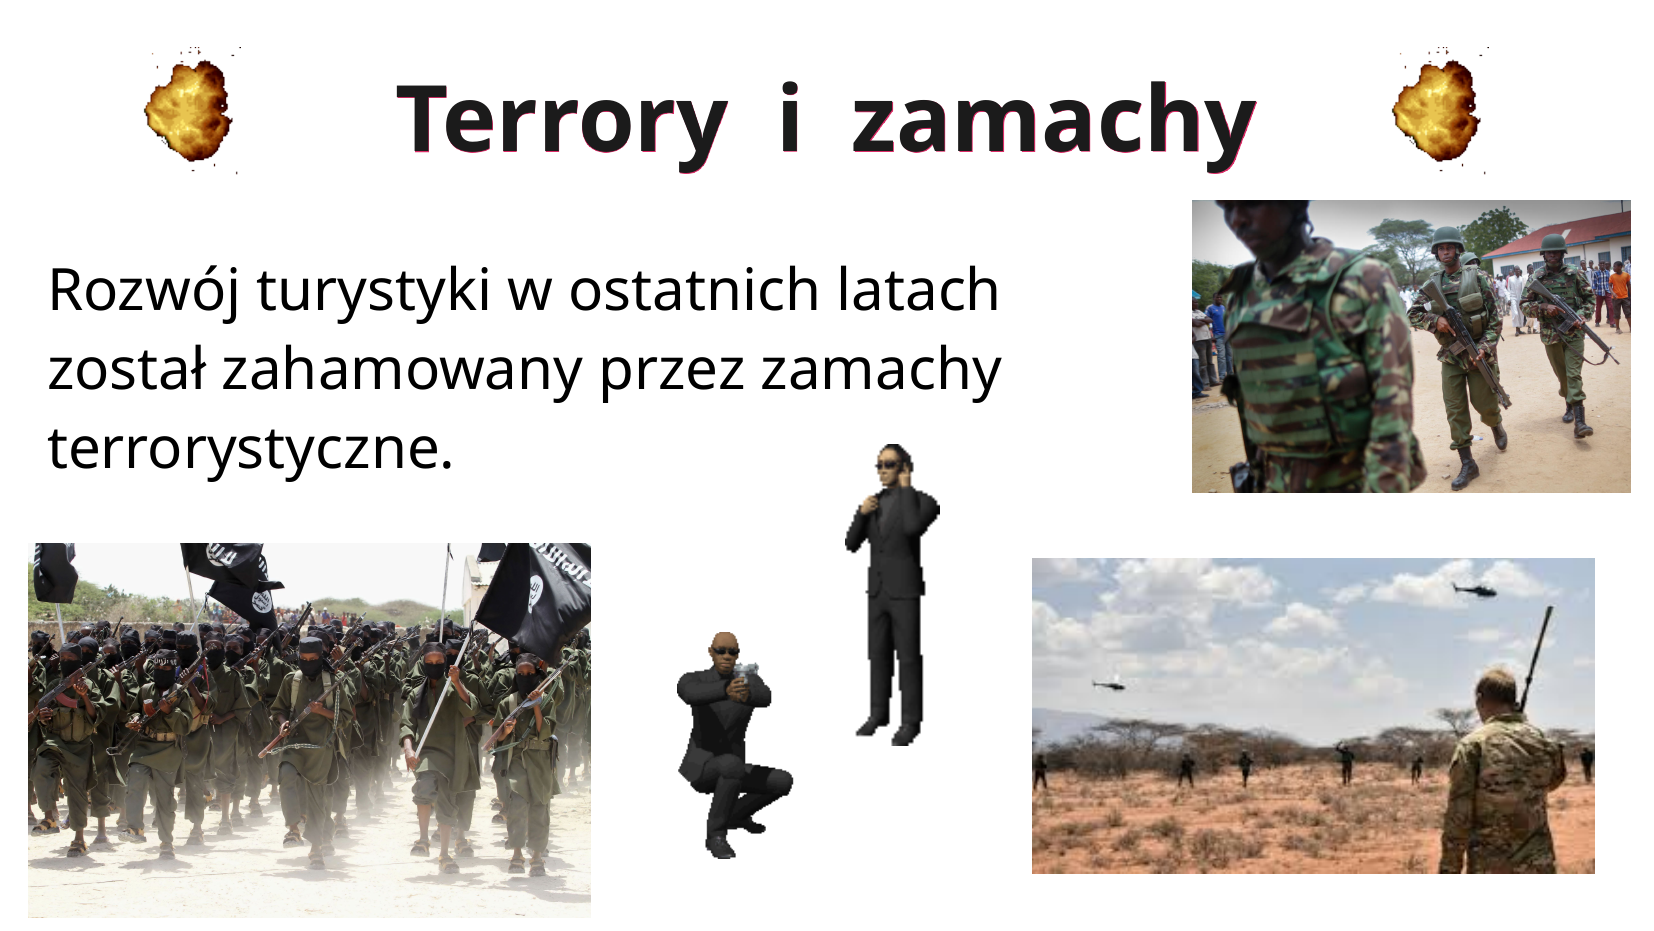

# Terrory i zamachy
Rozwój turystyki w ostatnich latach został zahamowany przez zamachy terrorystyczne.